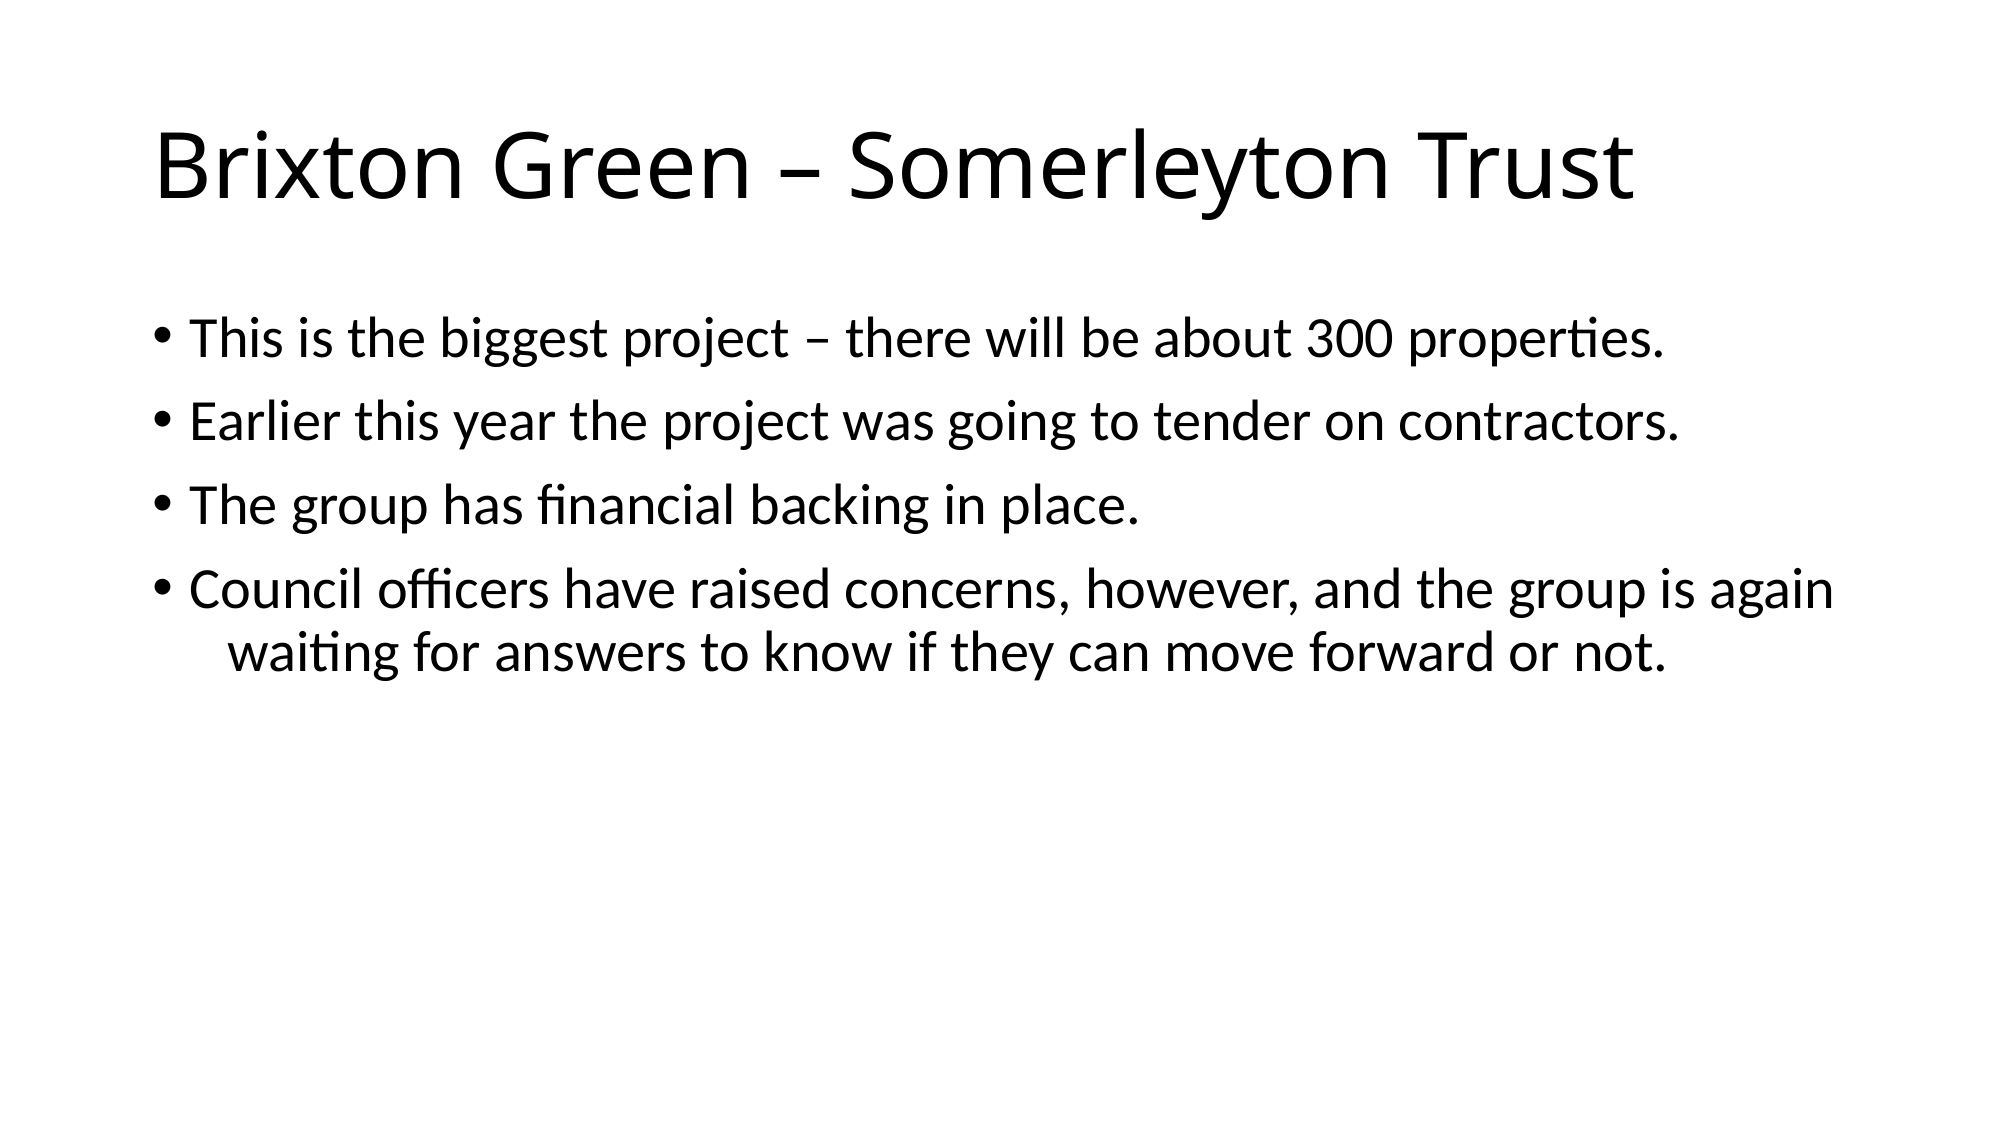

# Brixton Green – Somerleyton Trust
This is the biggest project – there will be about 300 properties.
Earlier this year the project was going to tender on contractors.
The group has financial backing in place.
Council officers have raised concerns, however, and the group is again waiting for answers to know if they can move forward or not.